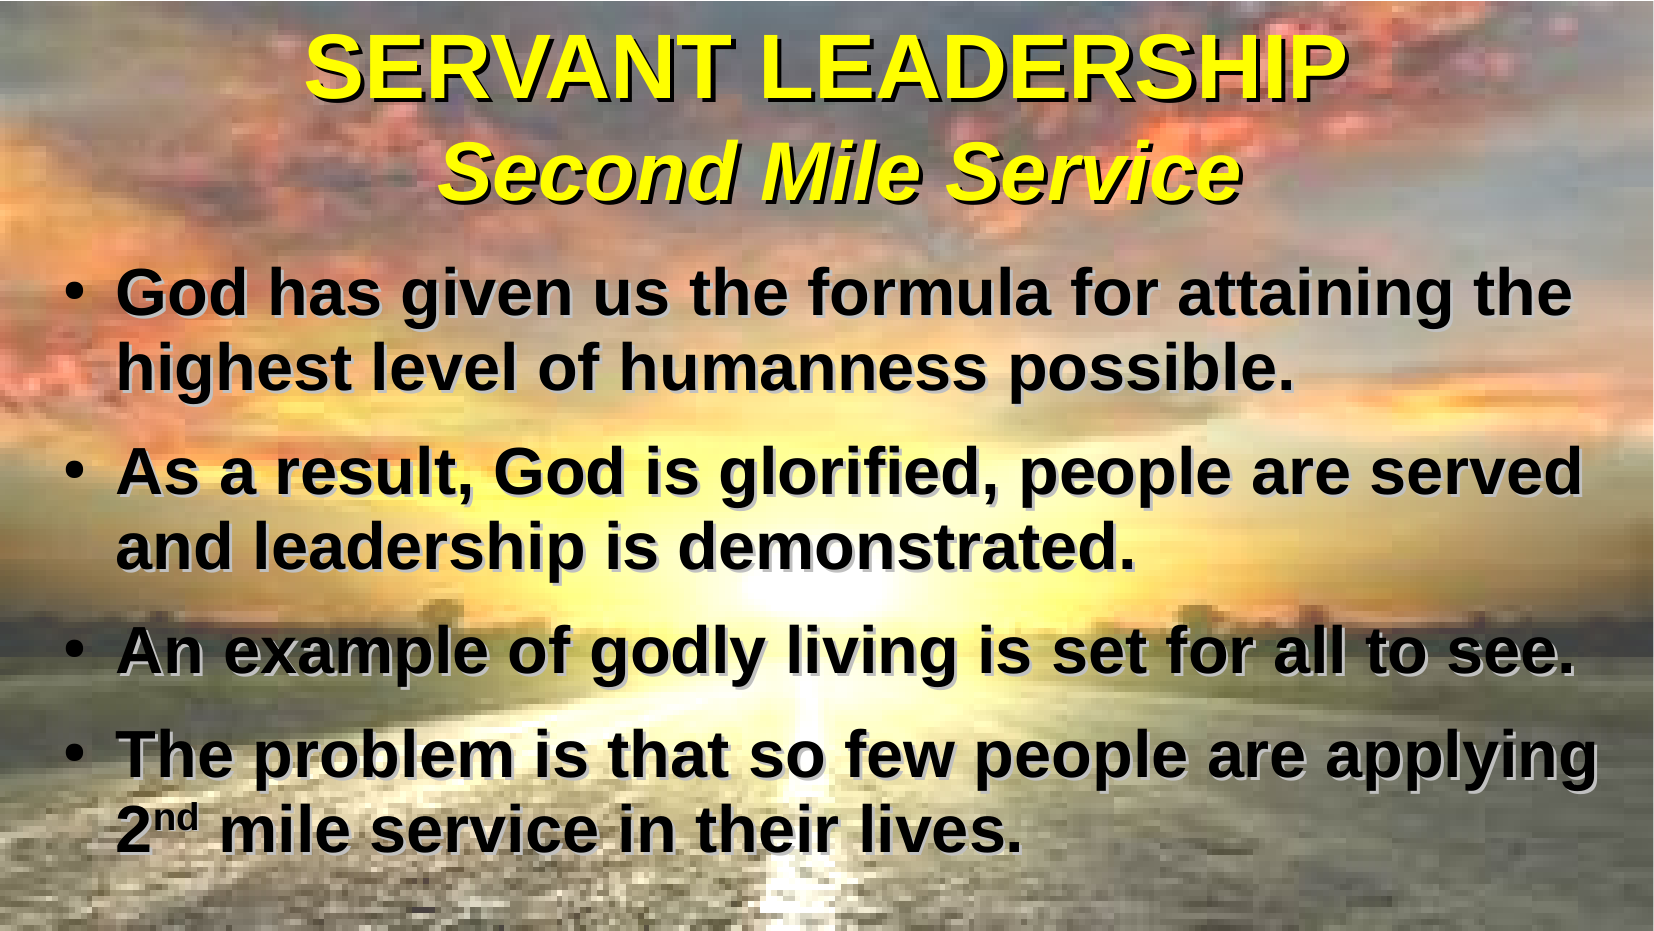

# SERVANT LEADERSHIP Second Mile Service
God has given us the formula for attaining the highest level of humanness possible.
As a result, God is glorified, people are served and leadership is demonstrated.
An example of godly living is set for all to see.
The problem is that so few people are applying 2nd mile service in their lives.